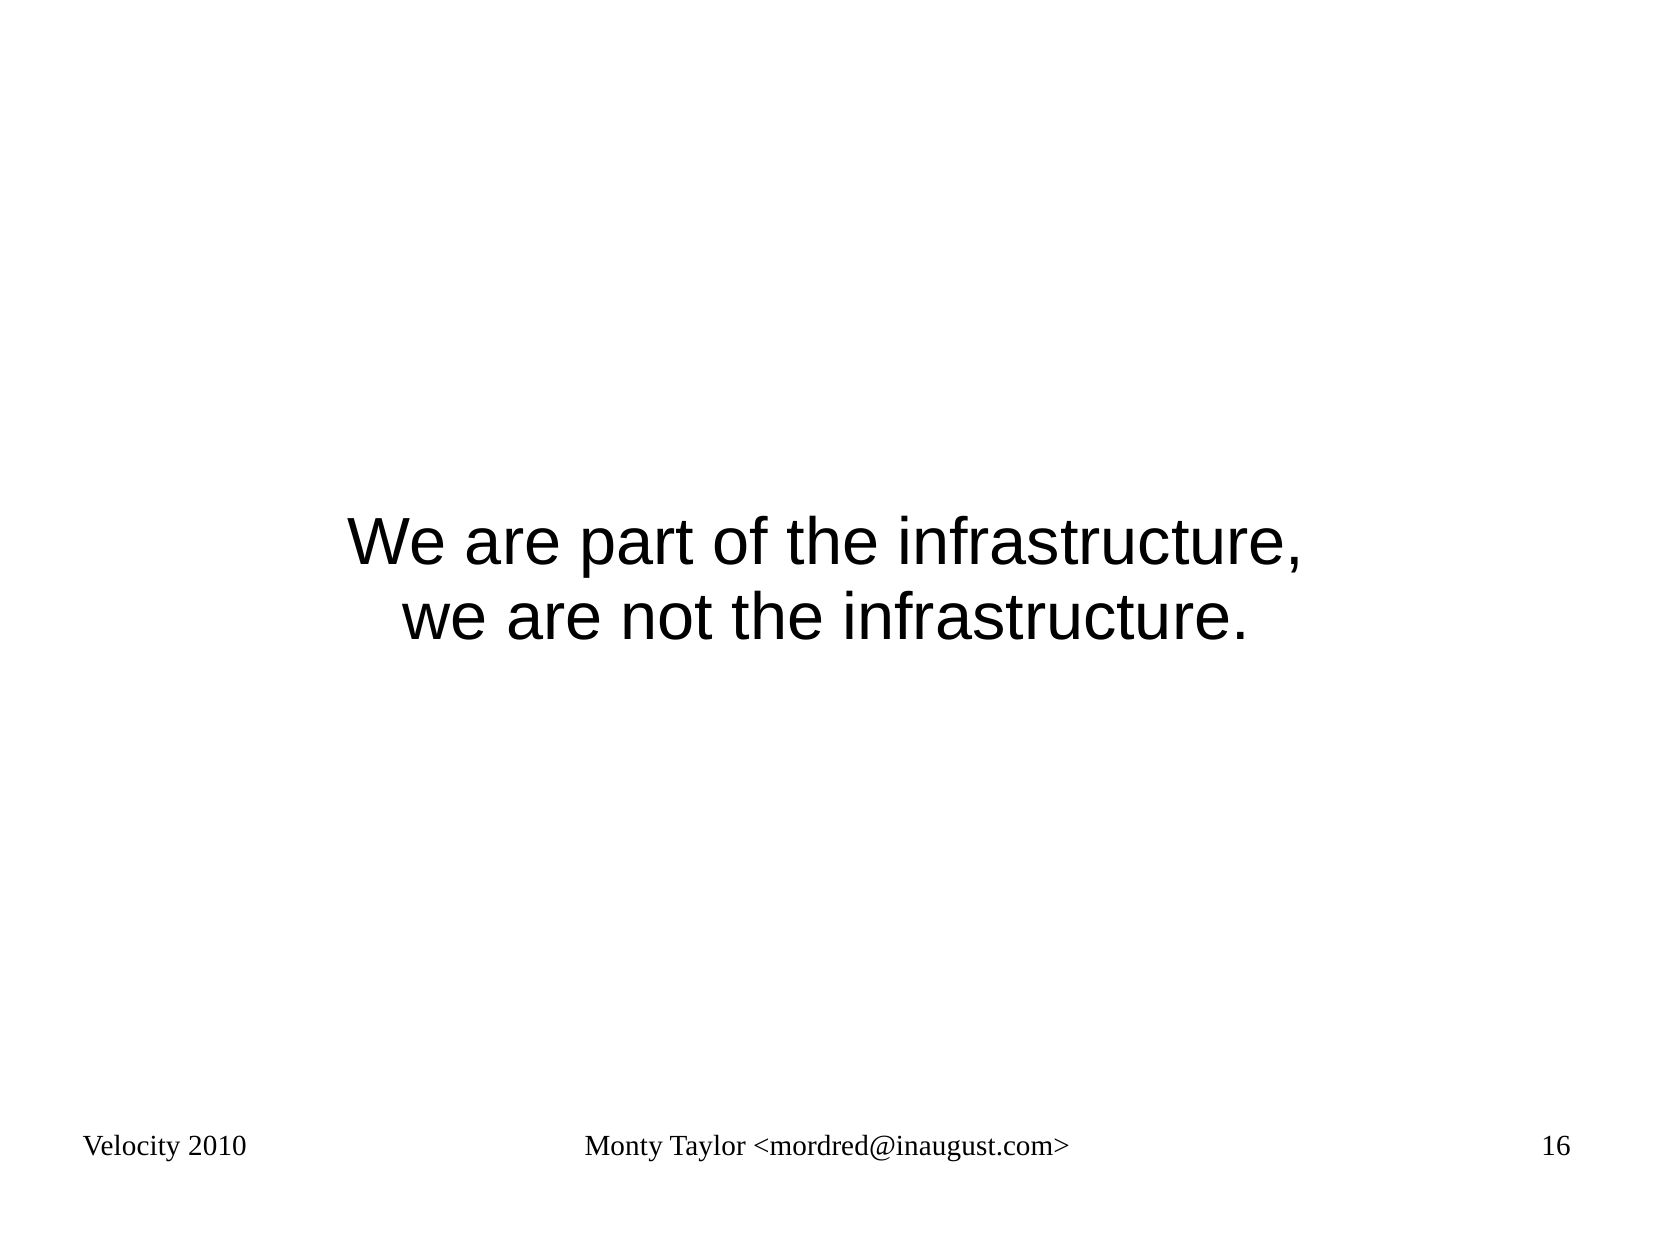

# We are part of the infrastructure,
we are not the infrastructure.
Velocity 2010
Monty Taylor <mordred@inaugust.com>
16